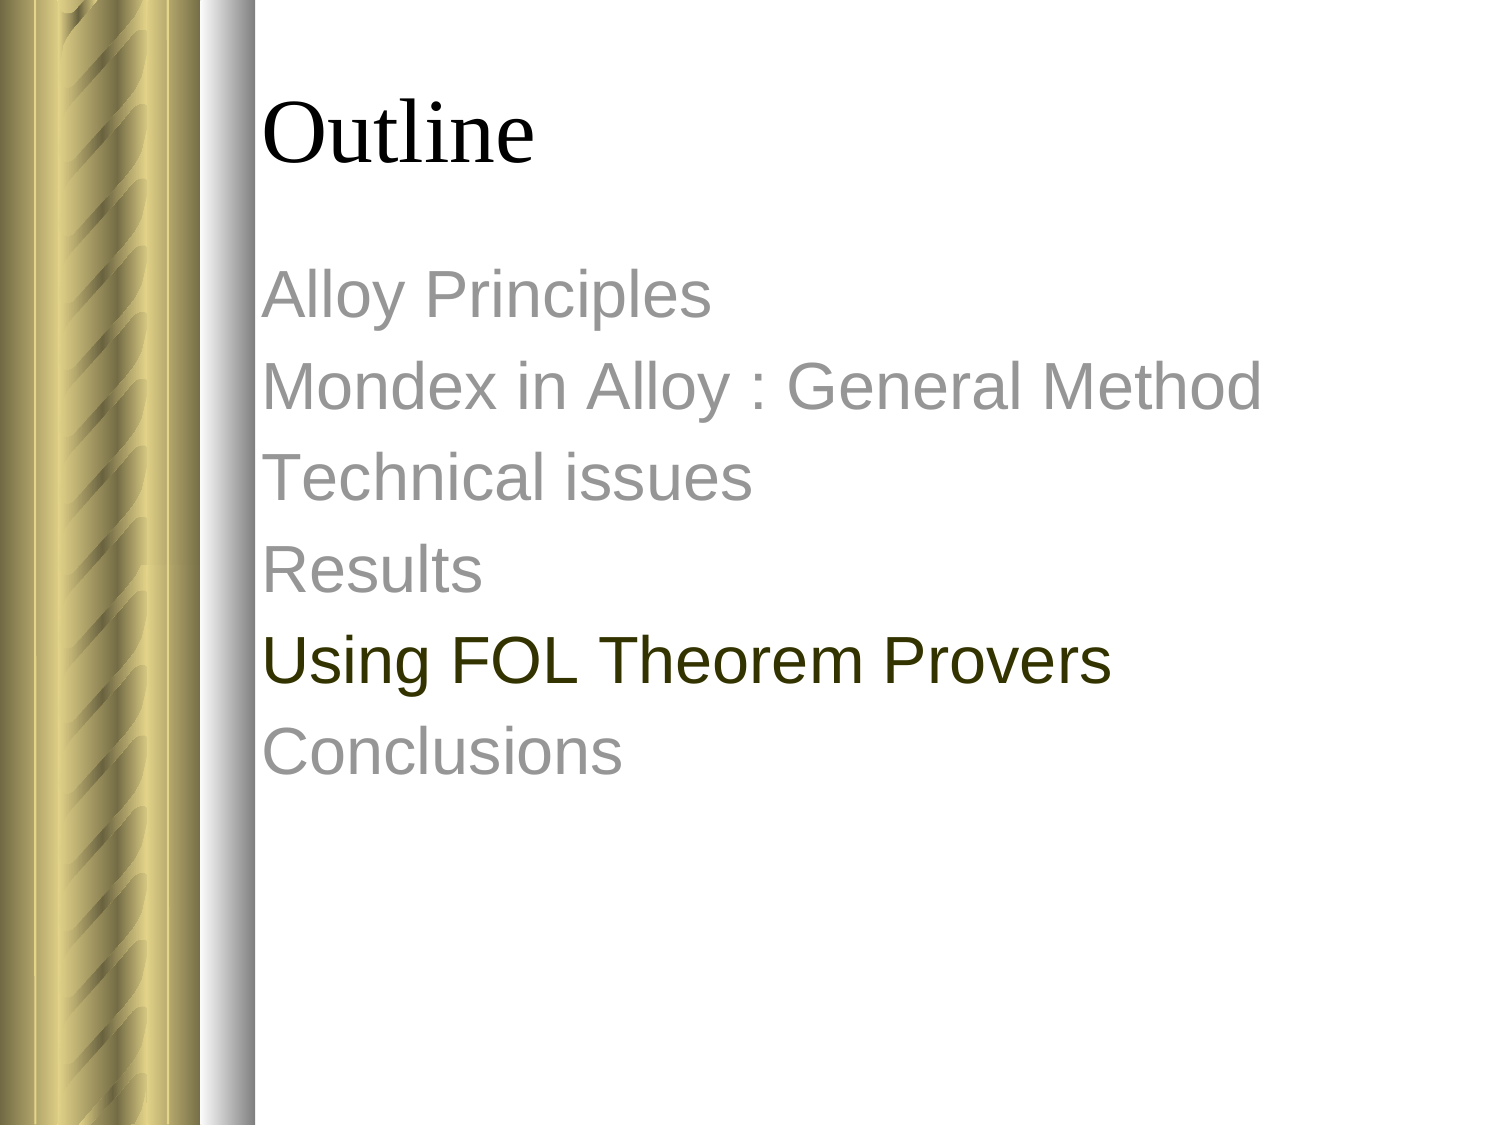

# Outline
Alloy Principles
Mondex in Alloy : General Method
Technical issues
Results
Using FOL Theorem Provers
Conclusions